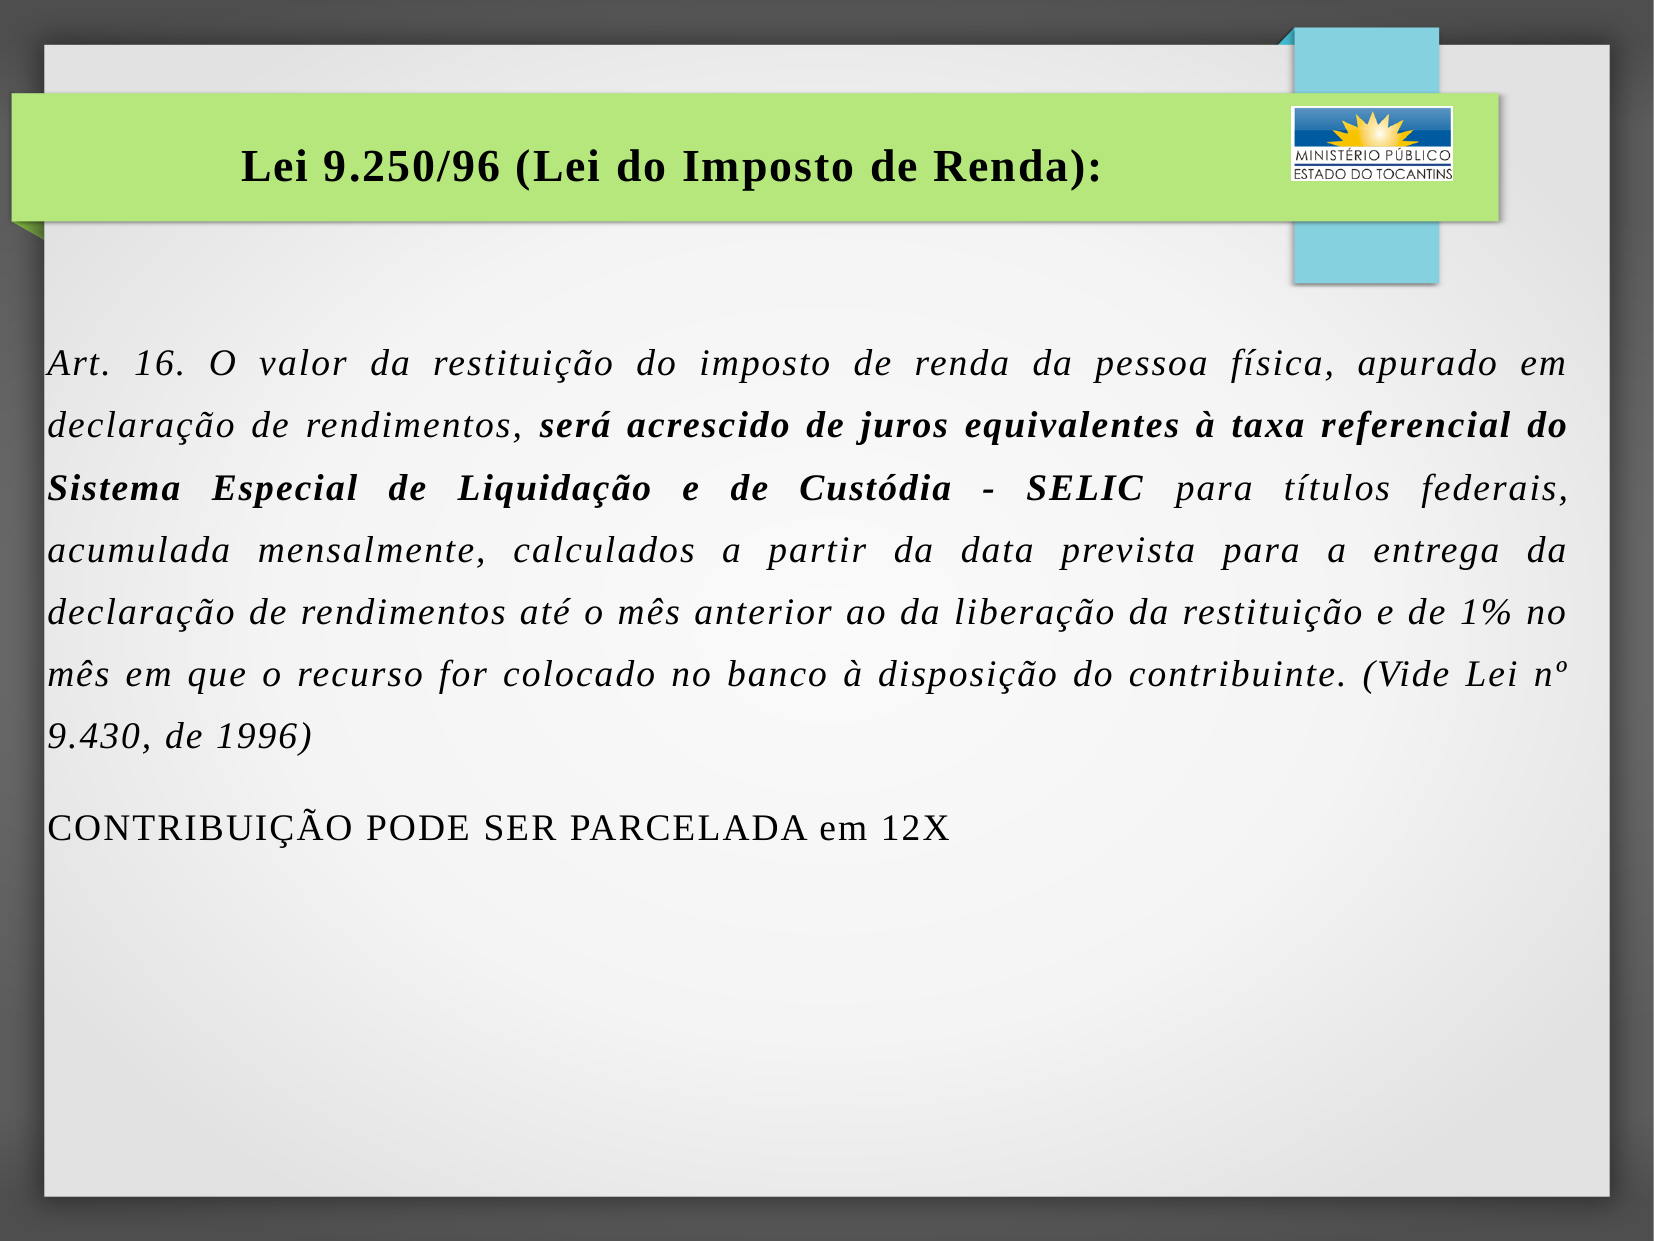

# Lei 9.250/96 (Lei do Imposto de Renda):
Art. 16. O valor da restituição do imposto de renda da pessoa física, apurado em declaração de rendimentos, será acrescido de juros equivalentes à taxa referencial do Sistema Especial de Liquidação e de Custódia - SELIC para títulos federais, acumulada mensalmente, calculados a partir da data prevista para a entrega da declaração de rendimentos até o mês anterior ao da liberação da restituição e de 1% no mês em que o recurso for colocado no banco à disposição do contribuinte. (Vide Lei nº 9.430, de 1996)
CONTRIBUIÇÃO PODE SER PARCELADA em 12X